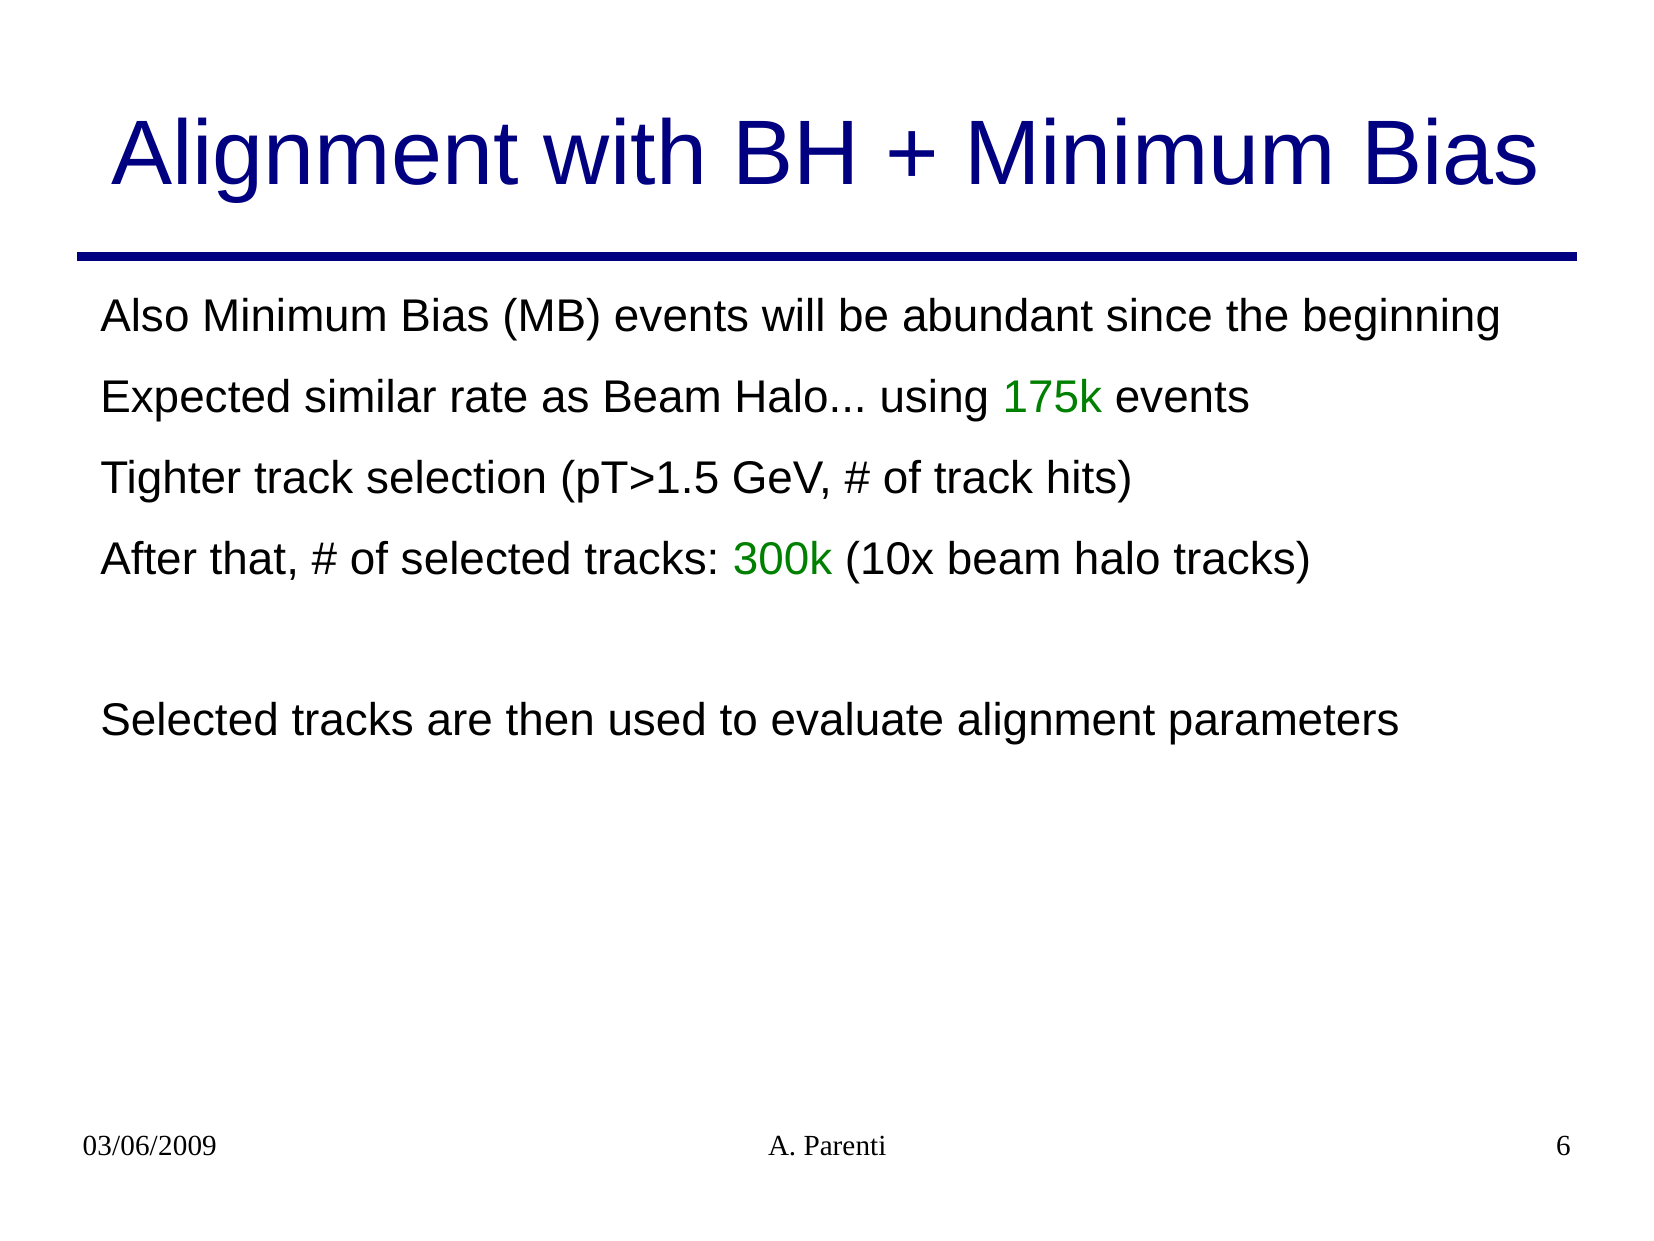

# Alignment with BH + Minimum Bias
Also Minimum Bias (MB) events will be abundant since the beginning
Expected similar rate as Beam Halo... using 175k events
Tighter track selection (pT>1.5 GeV, # of track hits)
After that, # of selected tracks: 300k (10x beam halo tracks)
Selected tracks are then used to evaluate alignment parameters
6